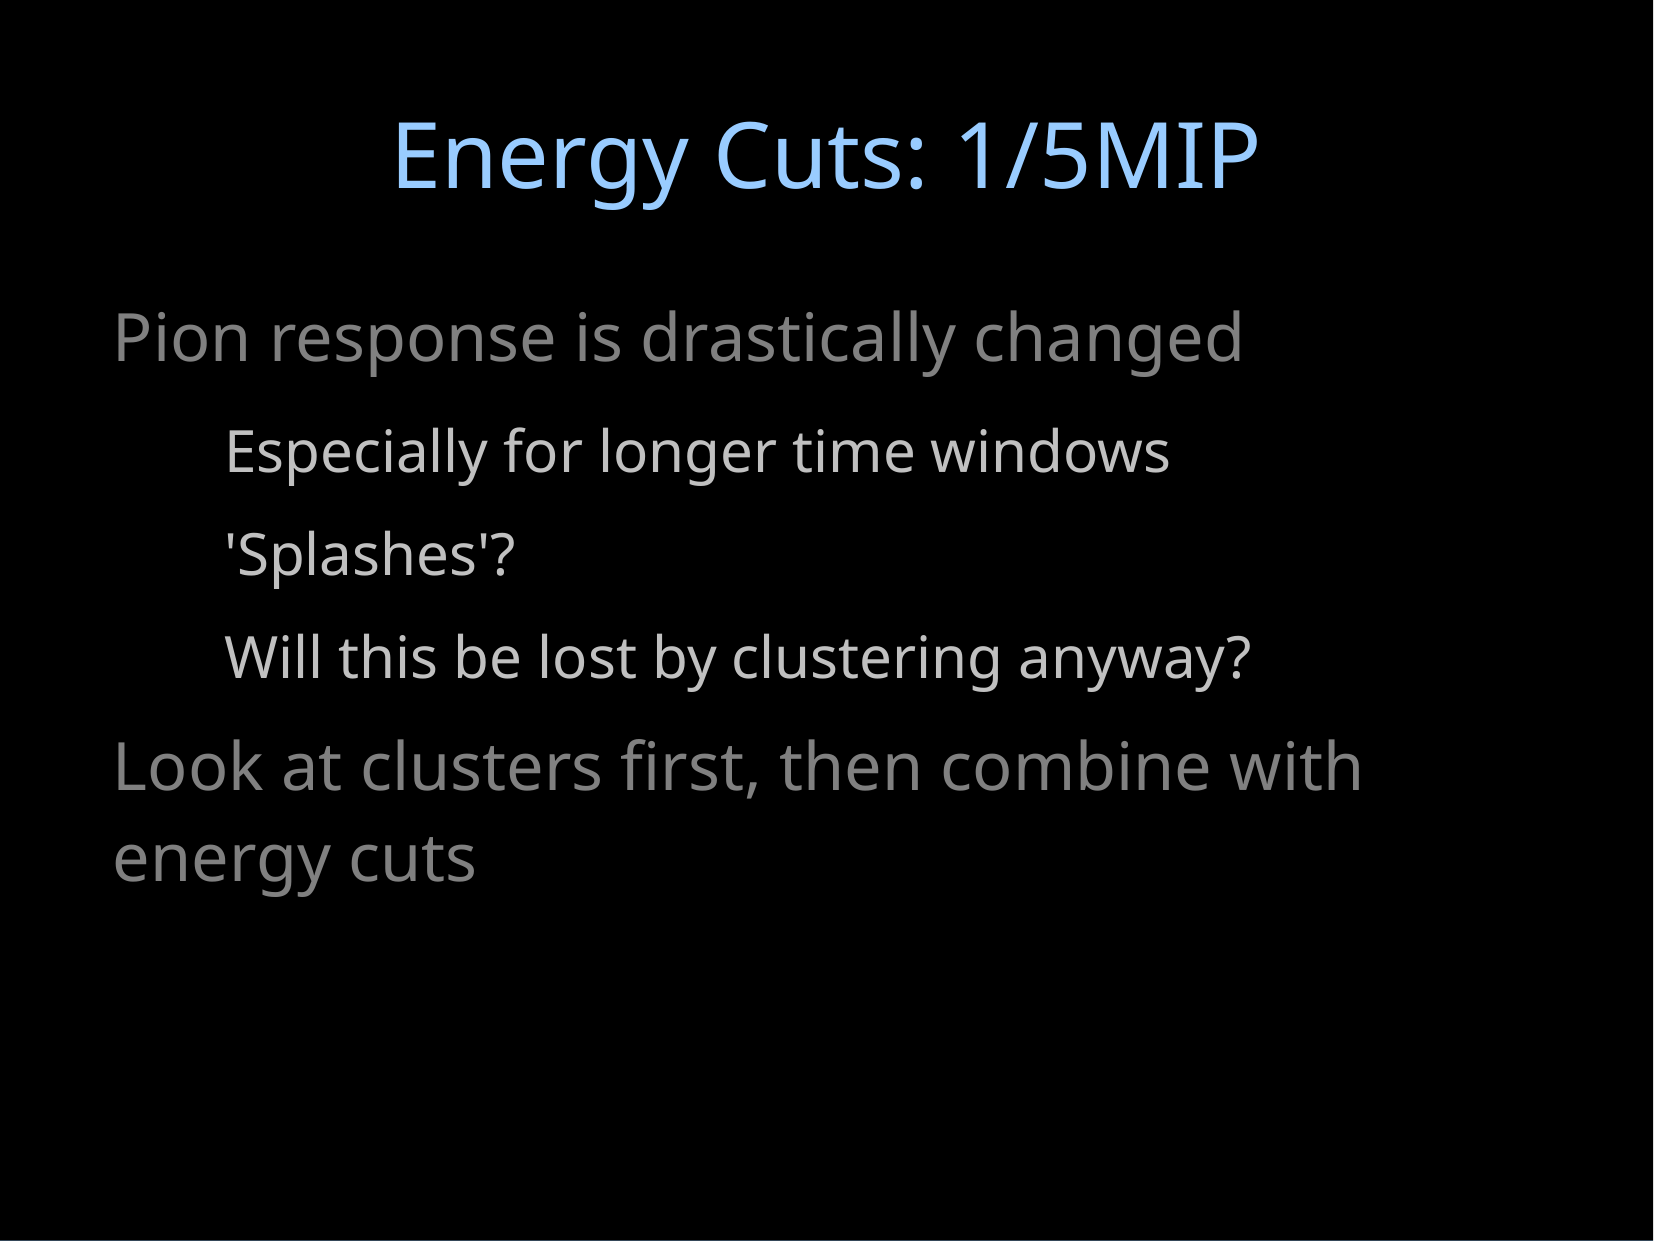

# Energy Cuts: 1/5MIP
Pion response is drastically changed
Especially for longer time windows
'Splashes'?
Will this be lost by clustering anyway?
Look at clusters first, then combine with energy cuts